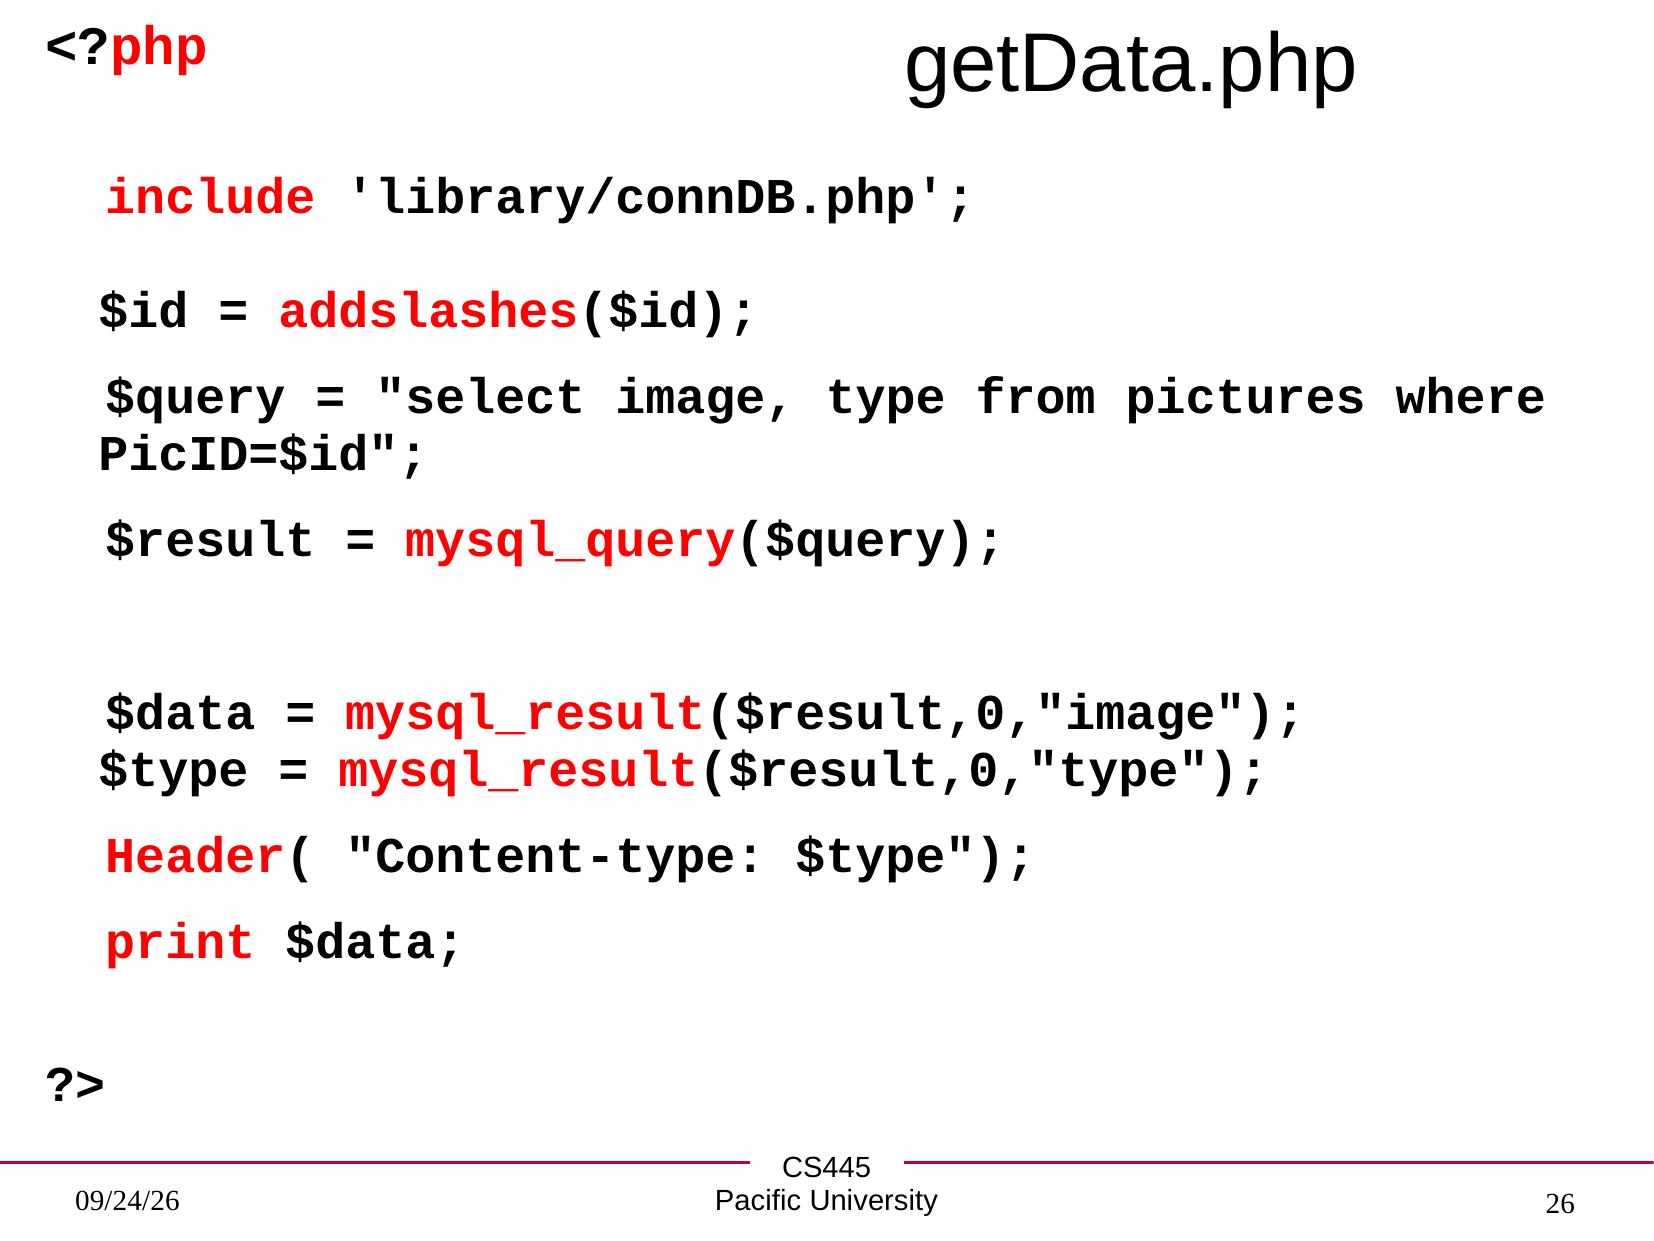

# getData.php
<?php
 include 'library/connDB.php';
$id = addslashes($id);
 $query = "select image, type from pictures where PicID=$id";
 $result = mysql_query($query);
 $data = mysql_result($result,0,"image");
$type = mysql_result($result,0,"type");
 Header( "Content-type: $type");
 print $data;
?>